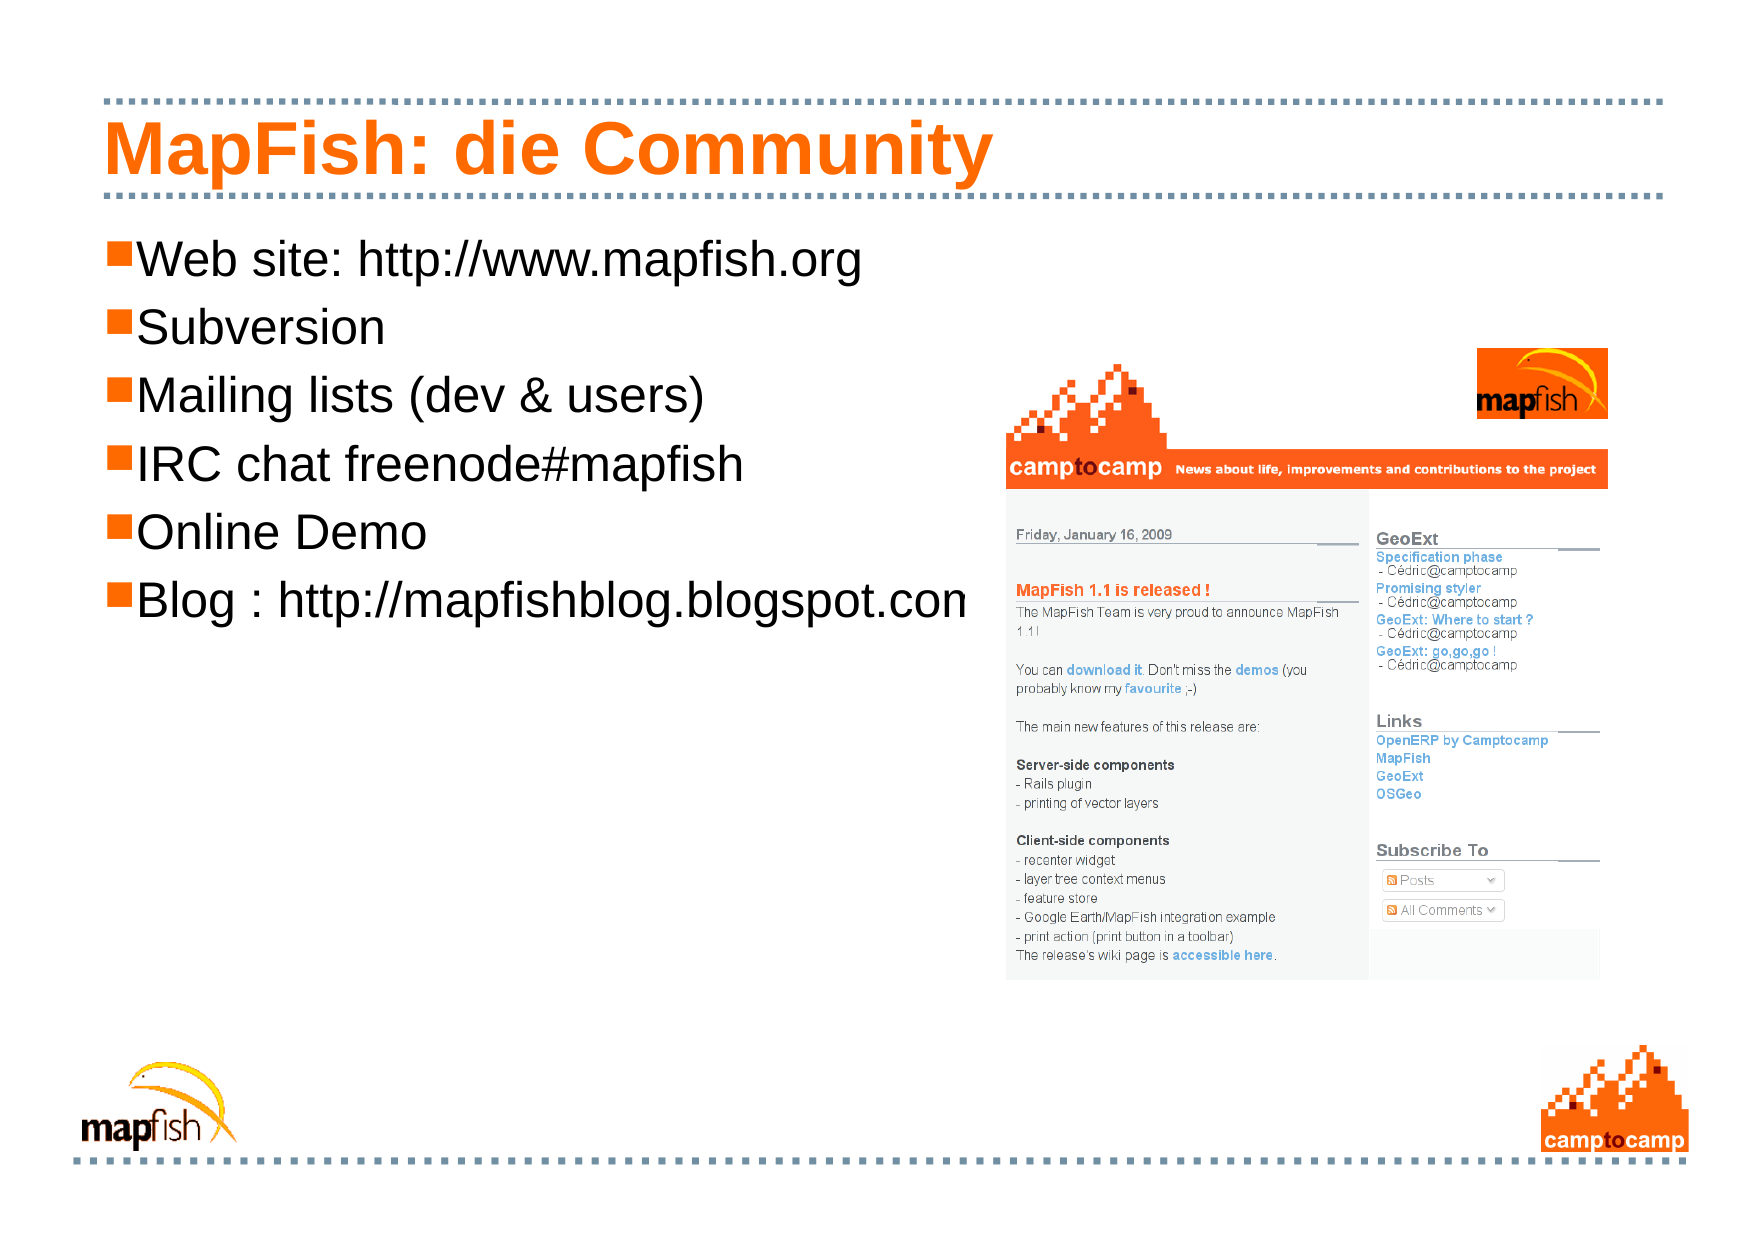

# MapFish: die Community
Web site: http://www.mapfish.org
Subversion
Mailing lists (dev & users)
IRC chat freenode#mapfish
Online Demo
Blog : http://mapfishblog.blogspot.com